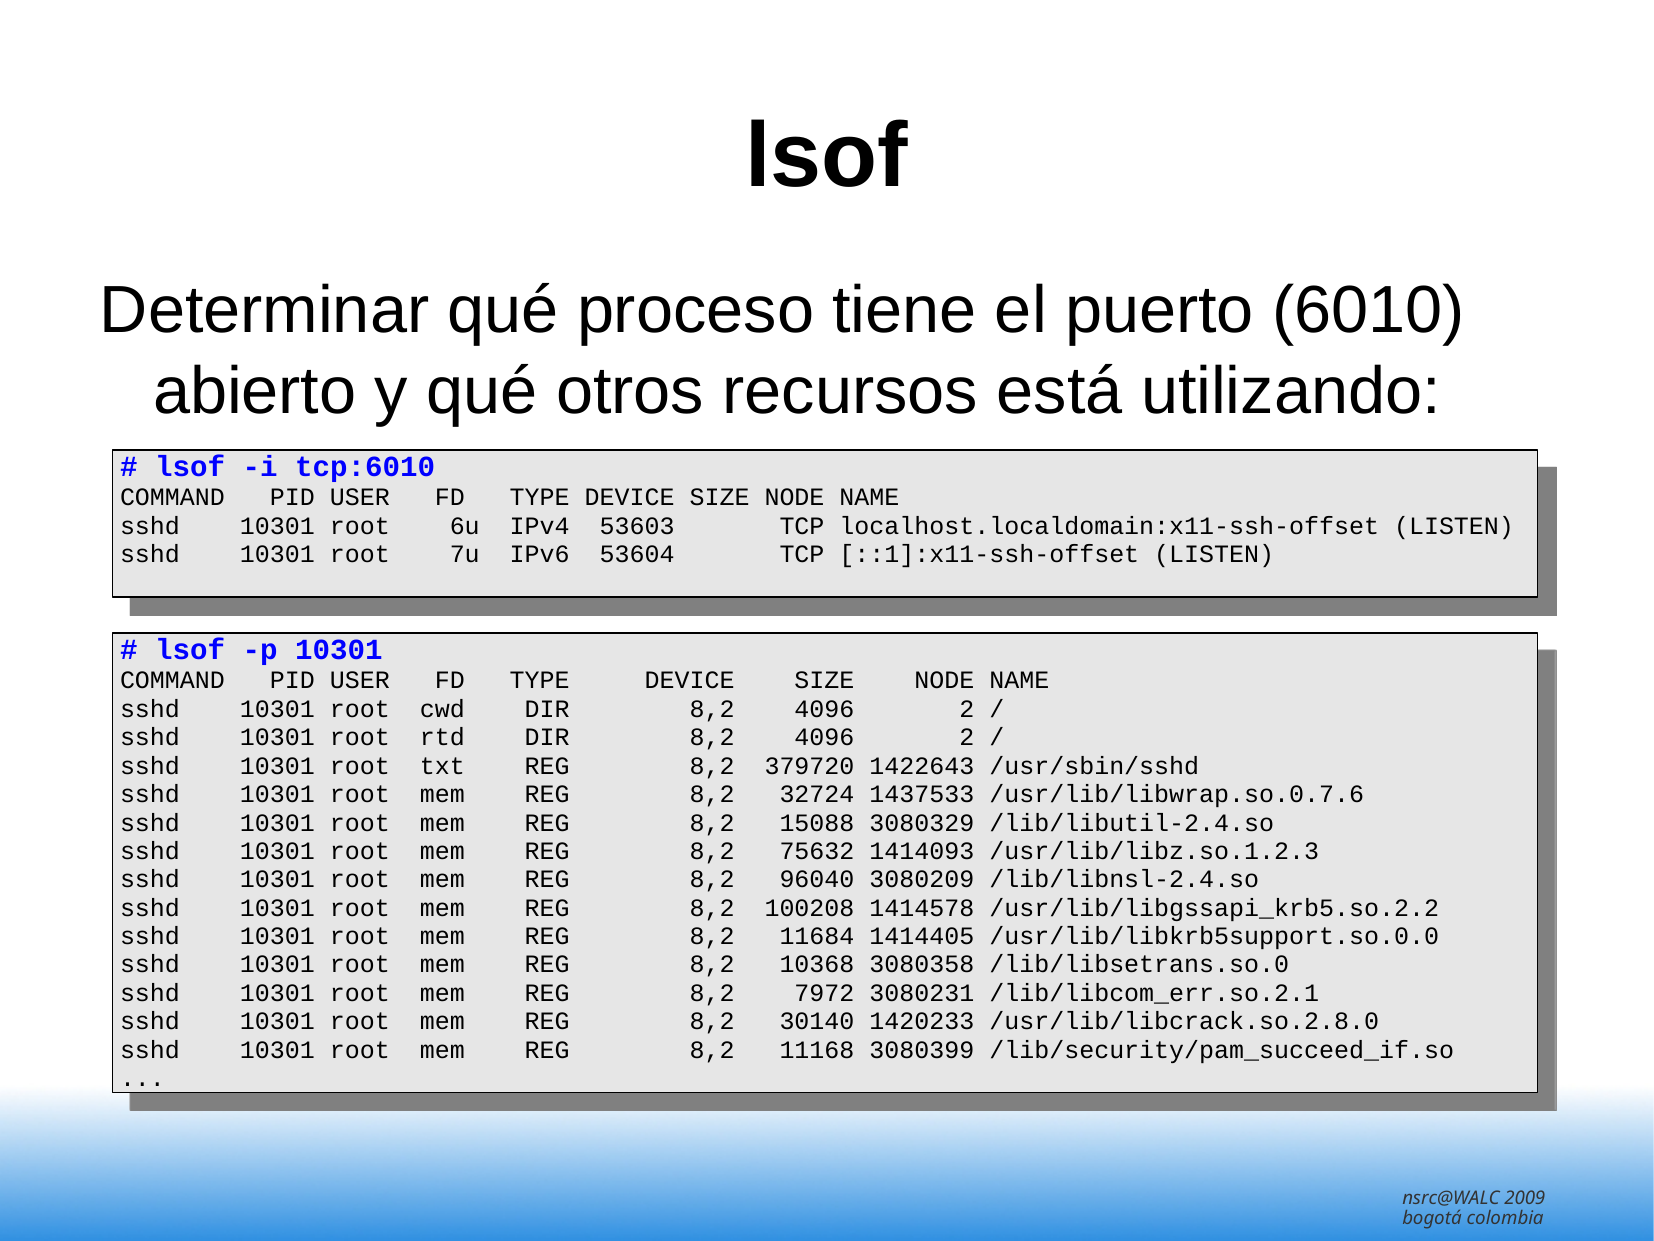

# lsof
Determinar qué proceso tiene el puerto (6010) abierto y qué otros recursos está utilizando:
# lsof -i tcp:6010
COMMAND PID USER FD TYPE DEVICE SIZE NODE NAME
sshd 10301 root 6u IPv4 53603 TCP localhost.localdomain:x11-ssh-offset (LISTEN)‏
sshd 10301 root 7u IPv6 53604 TCP [::1]:x11-ssh-offset (LISTEN)‏
# lsof -p 10301
COMMAND PID USER FD TYPE DEVICE SIZE NODE NAME
sshd 10301 root cwd DIR 8,2 4096 2 /
sshd 10301 root rtd DIR 8,2 4096 2 /
sshd 10301 root txt REG 8,2 379720 1422643 /usr/sbin/sshd
sshd 10301 root mem REG 8,2 32724 1437533 /usr/lib/libwrap.so.0.7.6
sshd 10301 root mem REG 8,2 15088 3080329 /lib/libutil-2.4.so
sshd 10301 root mem REG 8,2 75632 1414093 /usr/lib/libz.so.1.2.3
sshd 10301 root mem REG 8,2 96040 3080209 /lib/libnsl-2.4.so
sshd 10301 root mem REG 8,2 100208 1414578 /usr/lib/libgssapi_krb5.so.2.2
sshd 10301 root mem REG 8,2 11684 1414405 /usr/lib/libkrb5support.so.0.0
sshd 10301 root mem REG 8,2 10368 3080358 /lib/libsetrans.so.0
sshd 10301 root mem REG 8,2 7972 3080231 /lib/libcom_err.so.2.1
sshd 10301 root mem REG 8,2 30140 1420233 /usr/lib/libcrack.so.2.8.0
sshd 10301 root mem REG 8,2 11168 3080399 /lib/security/pam_succeed_if.so
...